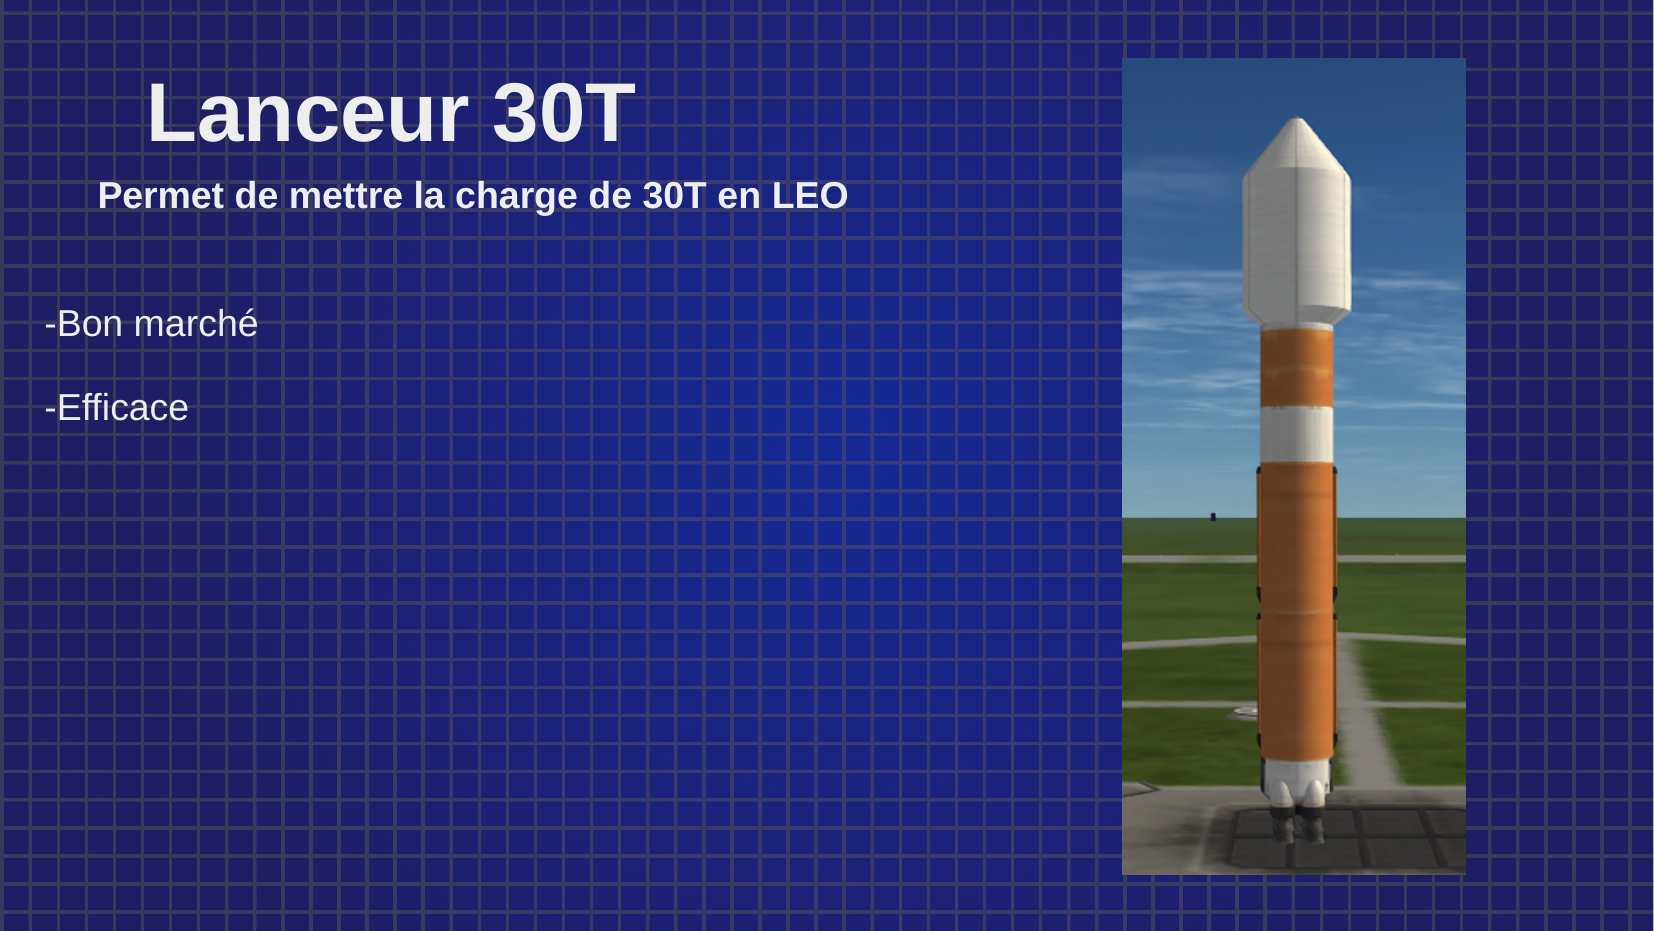

#
Lanceur 30T
Permet de mettre la charge de 30T en LEO
-Bon marché
-Efficace